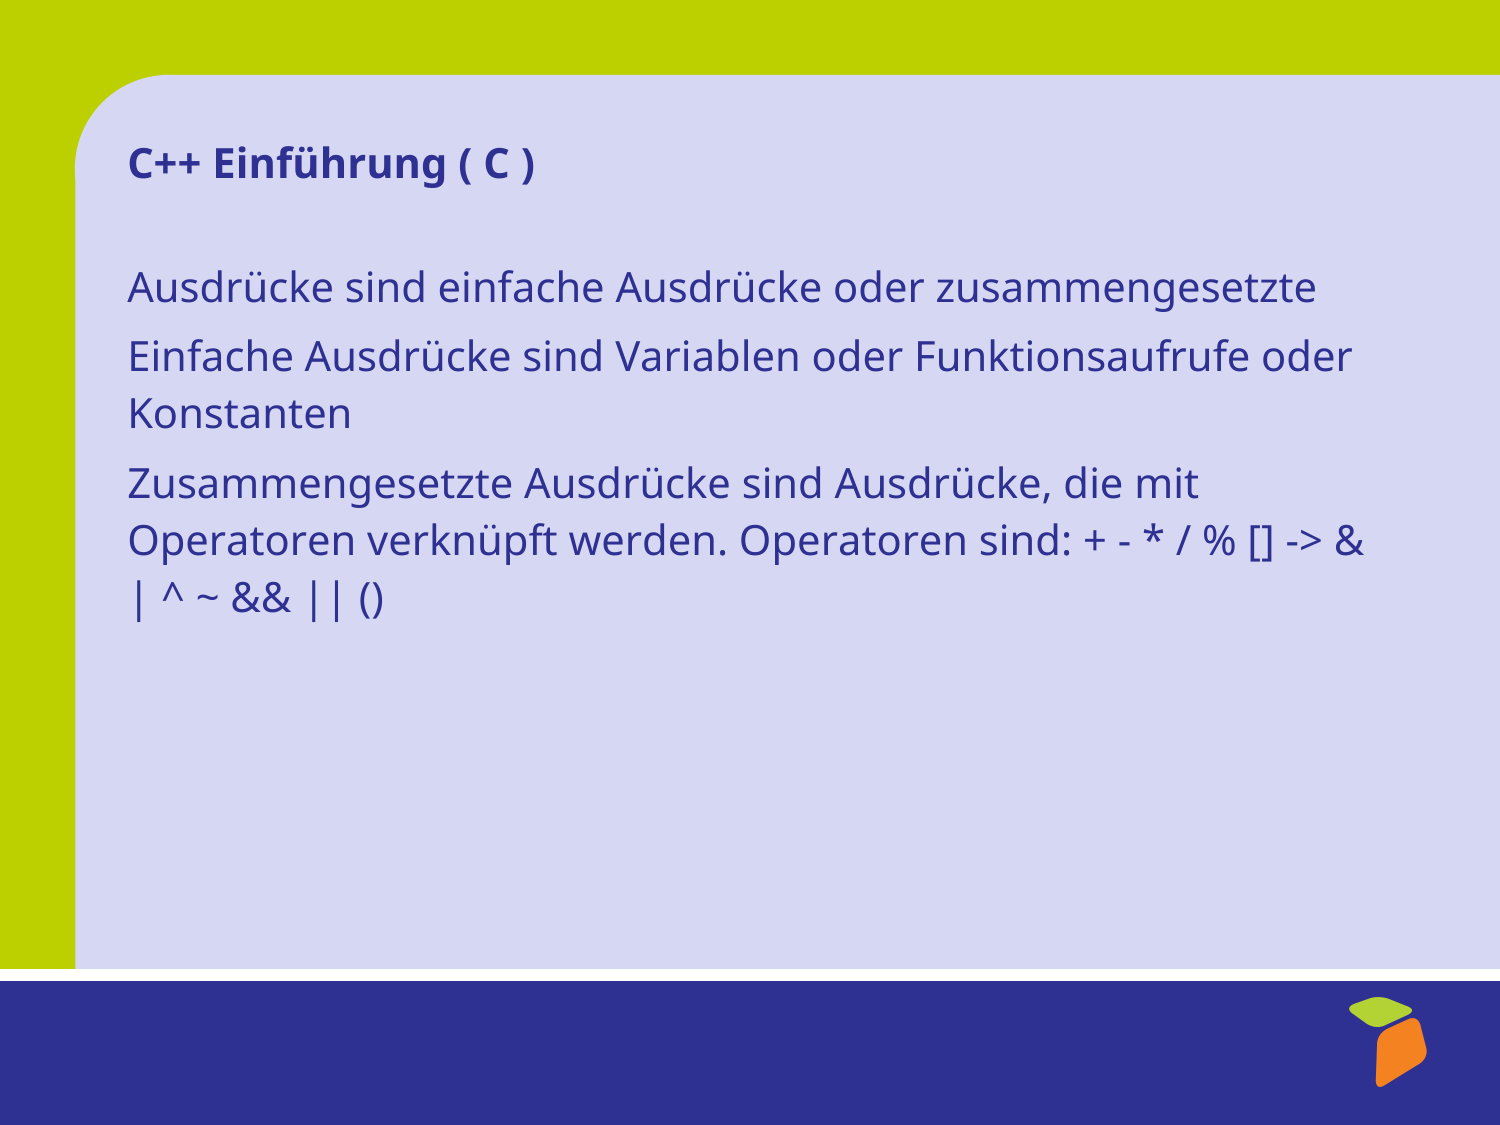

# C++ Einführung ( C )
Ausdrücke sind einfache Ausdrücke oder zusammengesetzte
Einfache Ausdrücke sind Variablen oder Funktionsaufrufe oder Konstanten
Zusammengesetzte Ausdrücke sind Ausdrücke, die mit Operatoren verknüpft werden. Operatoren sind: + - * / % [] -> & | ^ ~ && || ()